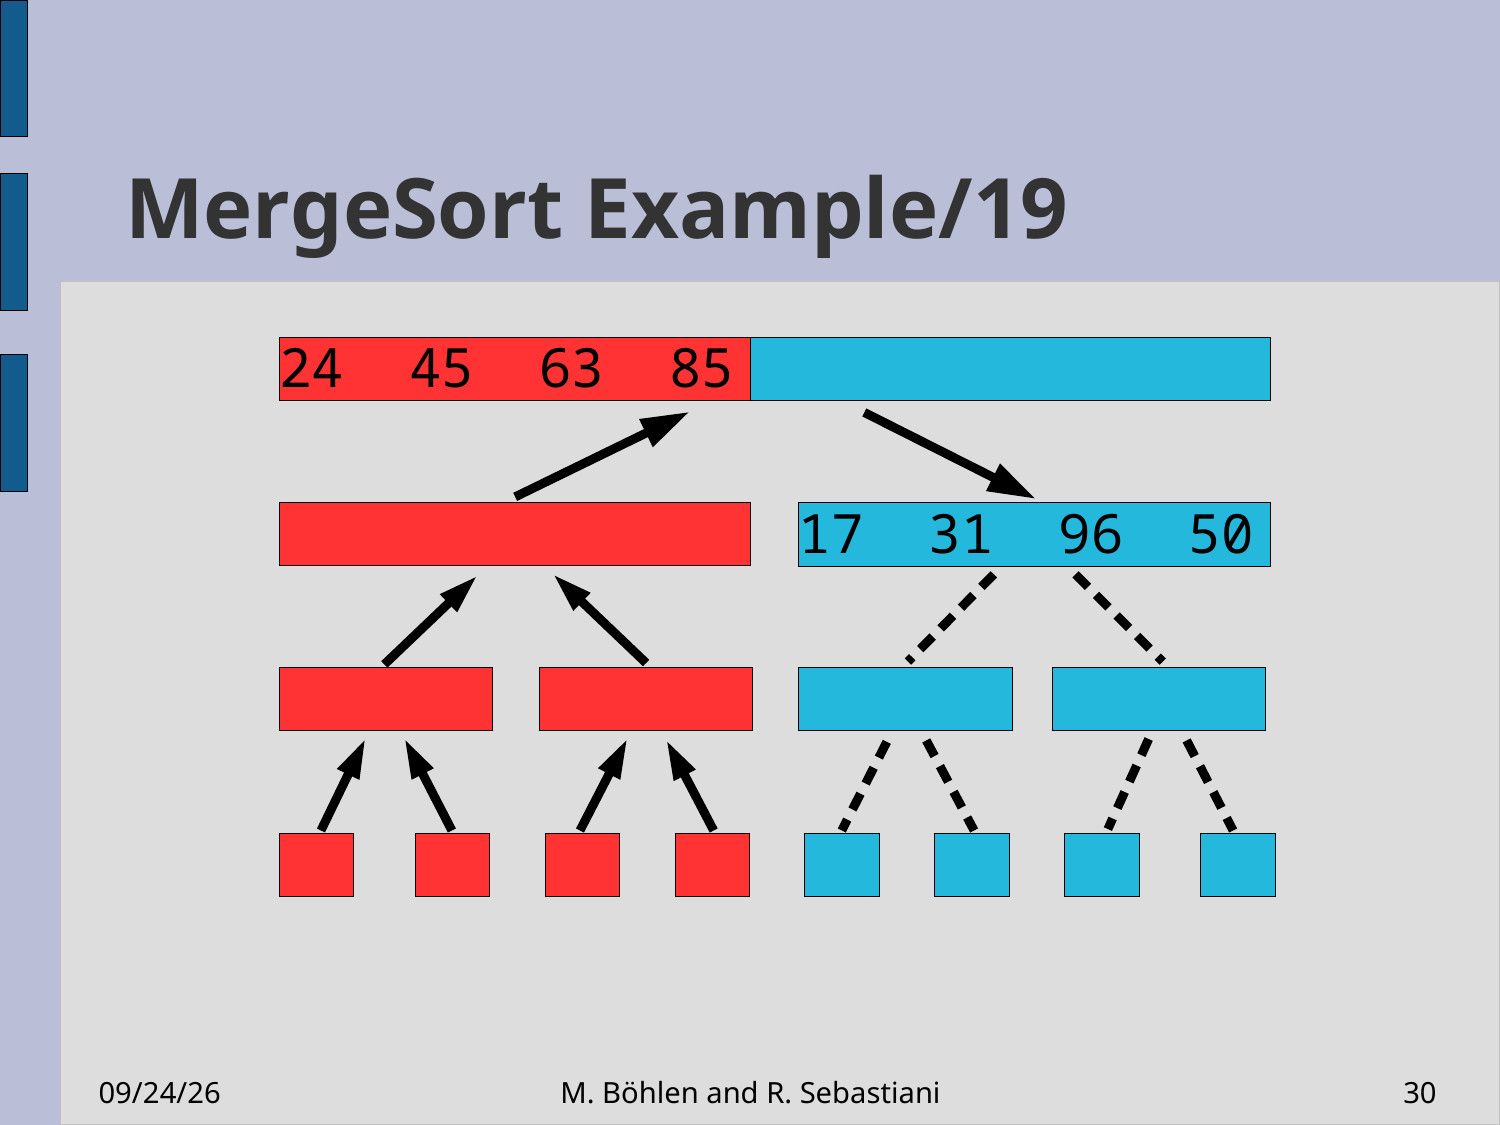

# MergeSort Example/19
24 45 63 85
24 45 63 85
17 31 96 50
M. Böhlen and R. Sebastiani
30